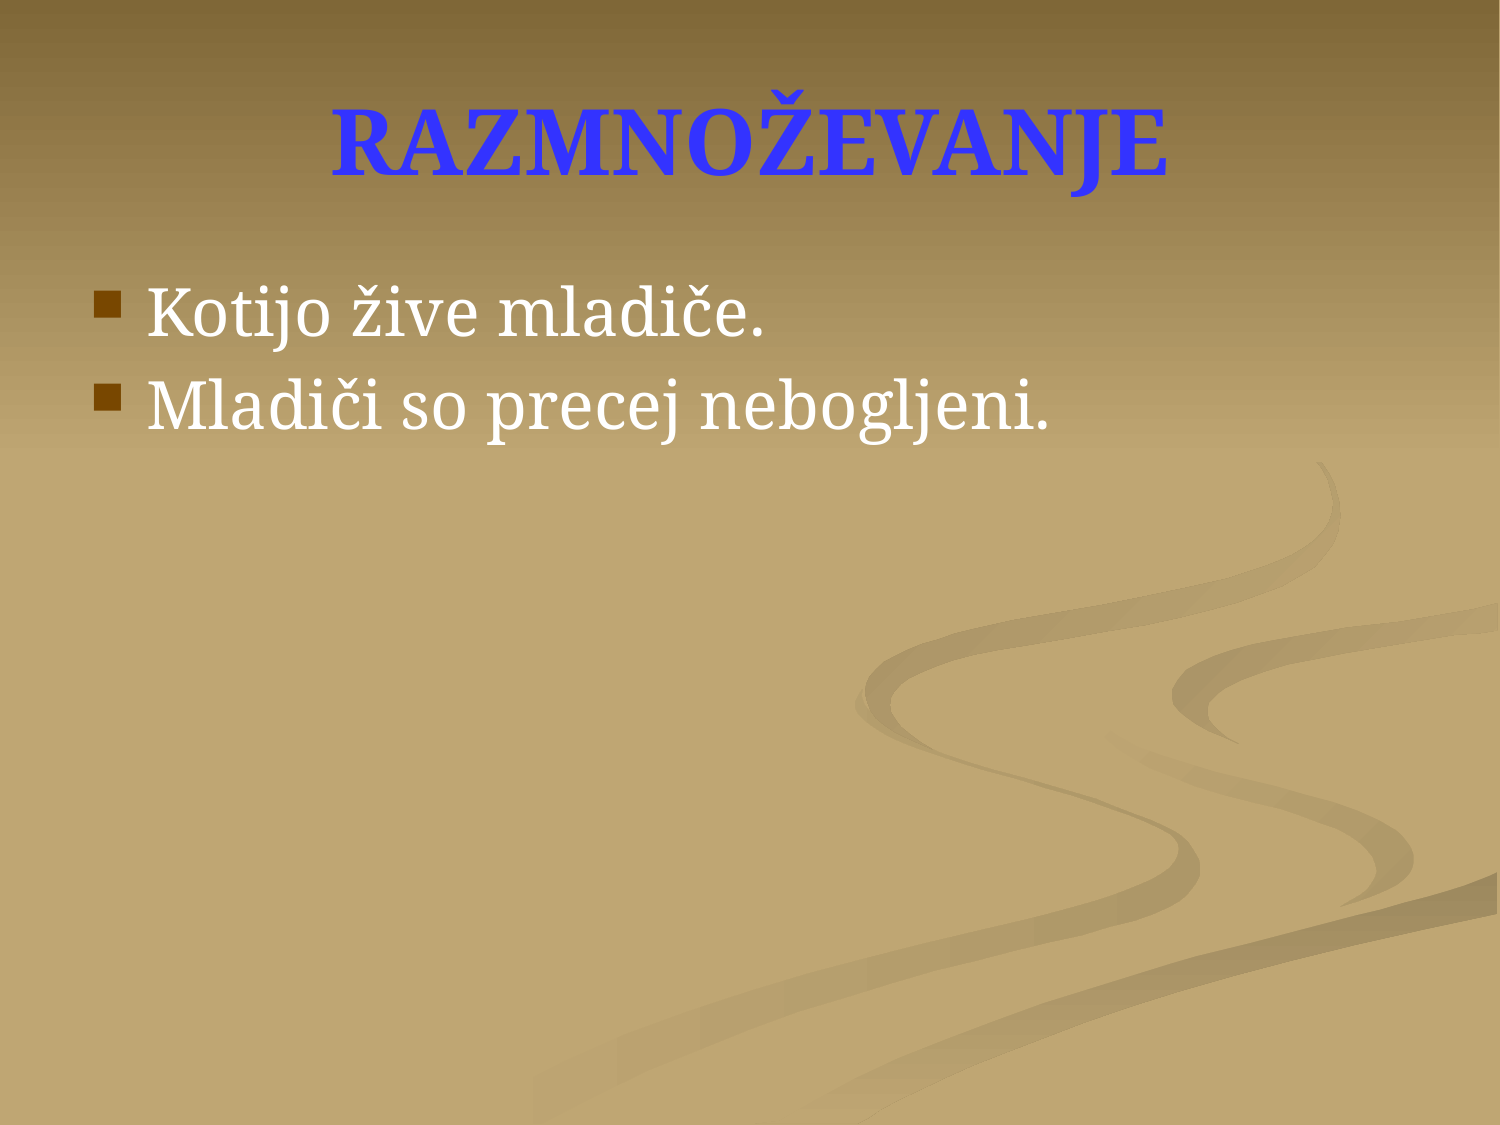

# RAZMNOŽEVANJE
Kotijo žive mladiče.
Mladiči so precej nebogljeni.